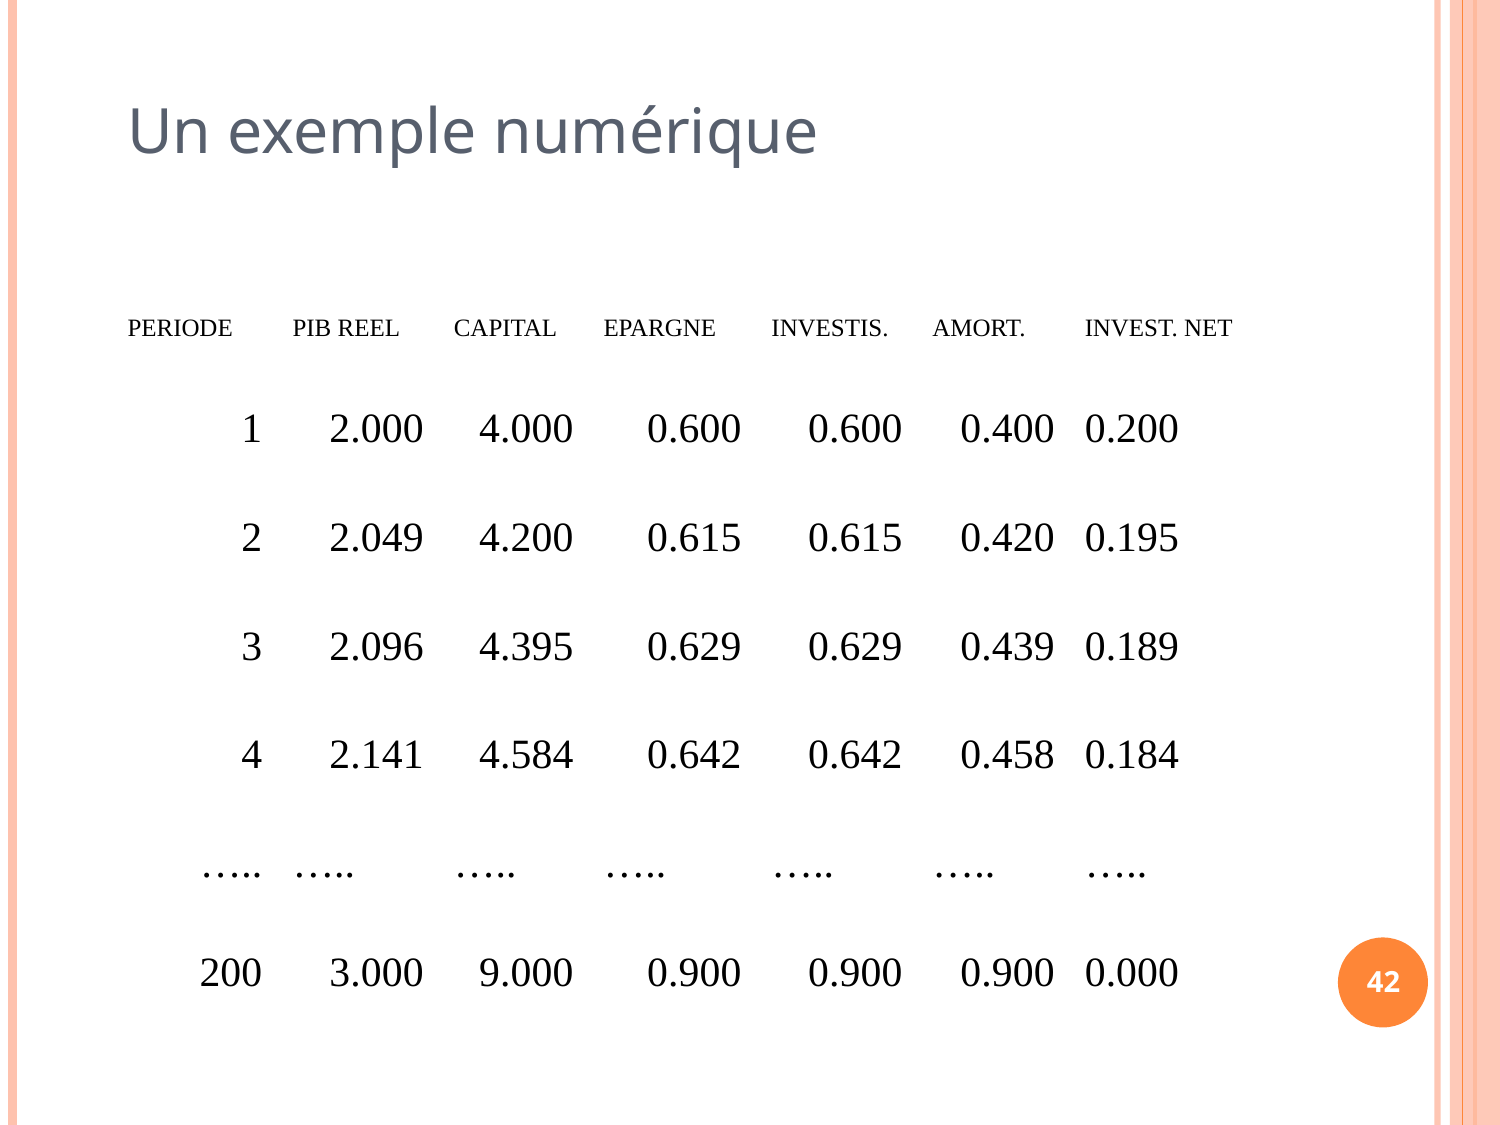

# Un exemple numérique
| PERIODE | PIB REEL | CAPITAL | EPARGNE | INVESTIS. | AMORT. | INVEST. NET |
| --- | --- | --- | --- | --- | --- | --- |
| 1 | 2.000 | 4.000 | 0.600 | 0.600 | 0.400 | 0.200 |
| 2 | 2.049 | 4.200 | 0.615 | 0.615 | 0.420 | 0.195 |
| 3 | 2.096 | 4.395 | 0.629 | 0.629 | 0.439 | 0.189 |
| 4 | 2.141 | 4.584 | 0.642 | 0.642 | 0.458 | 0.184 |
| ….. | ….. | ….. | ….. | ….. | ….. | ….. |
| 200 | 3.000 | 9.000 | 0.900 | 0.900 | 0.900 | 0.000 |